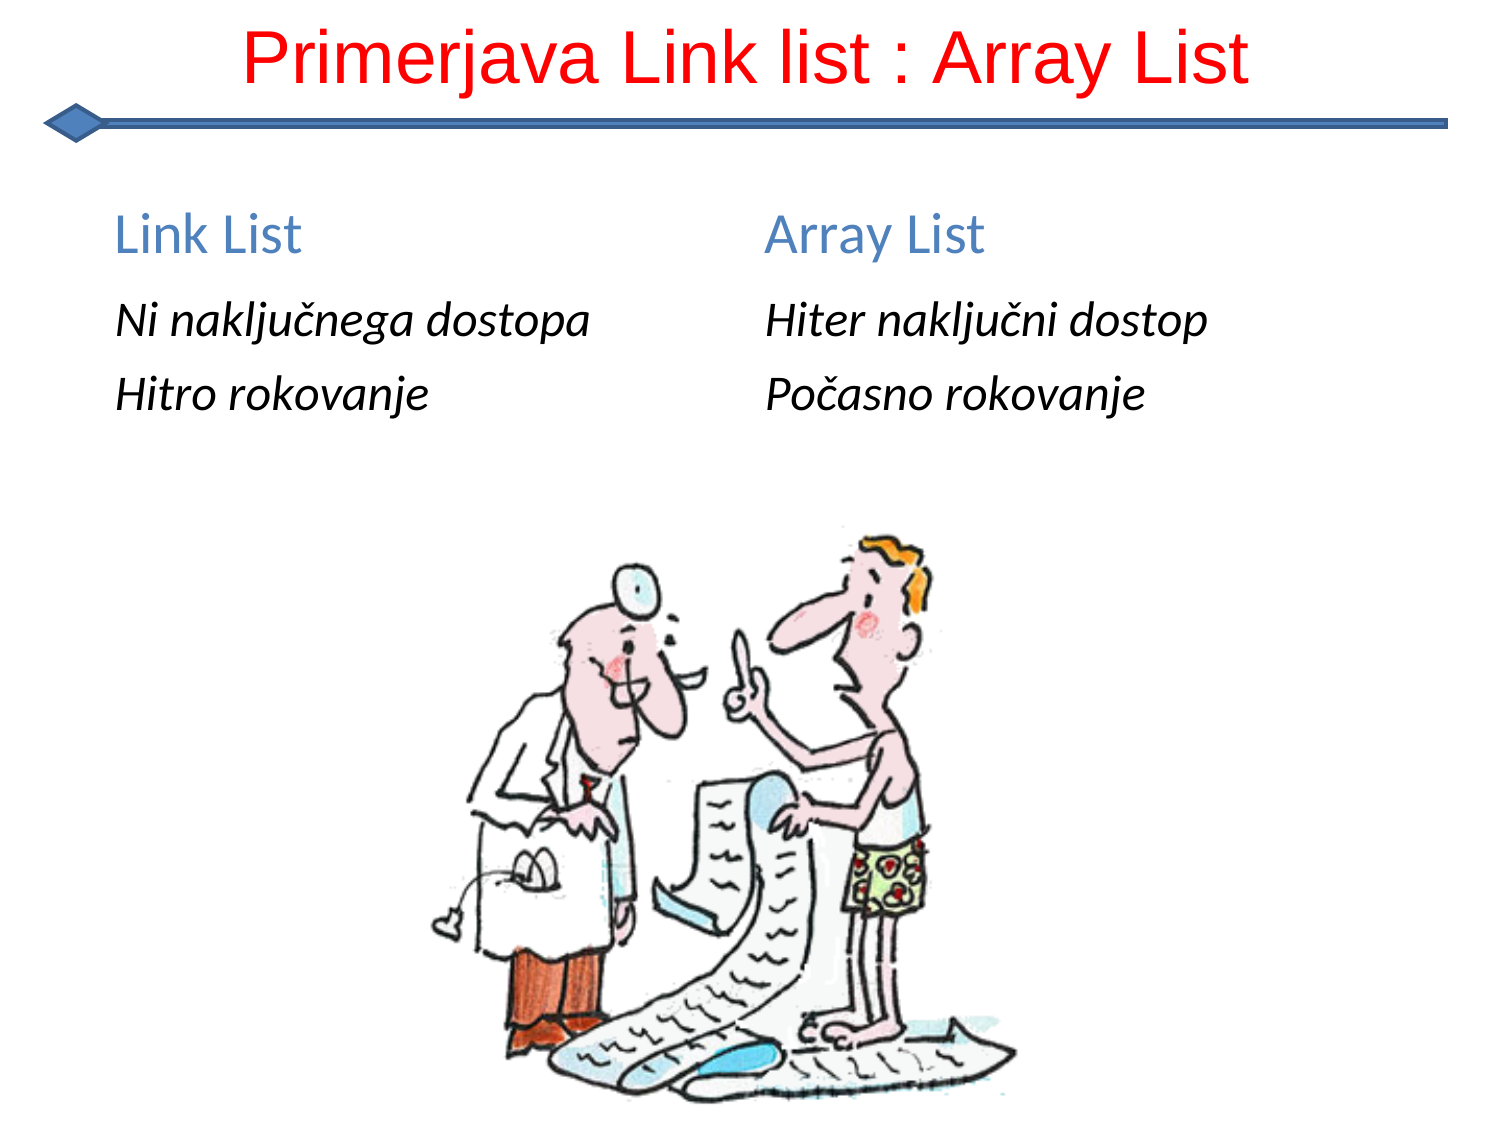

# Primerjava Link list : Array List
	Link List 	Array List
 	Ni naključnega dostopa 	Hiter naključni dostop
	Hitro rokovanje 		Počasno rokovanje